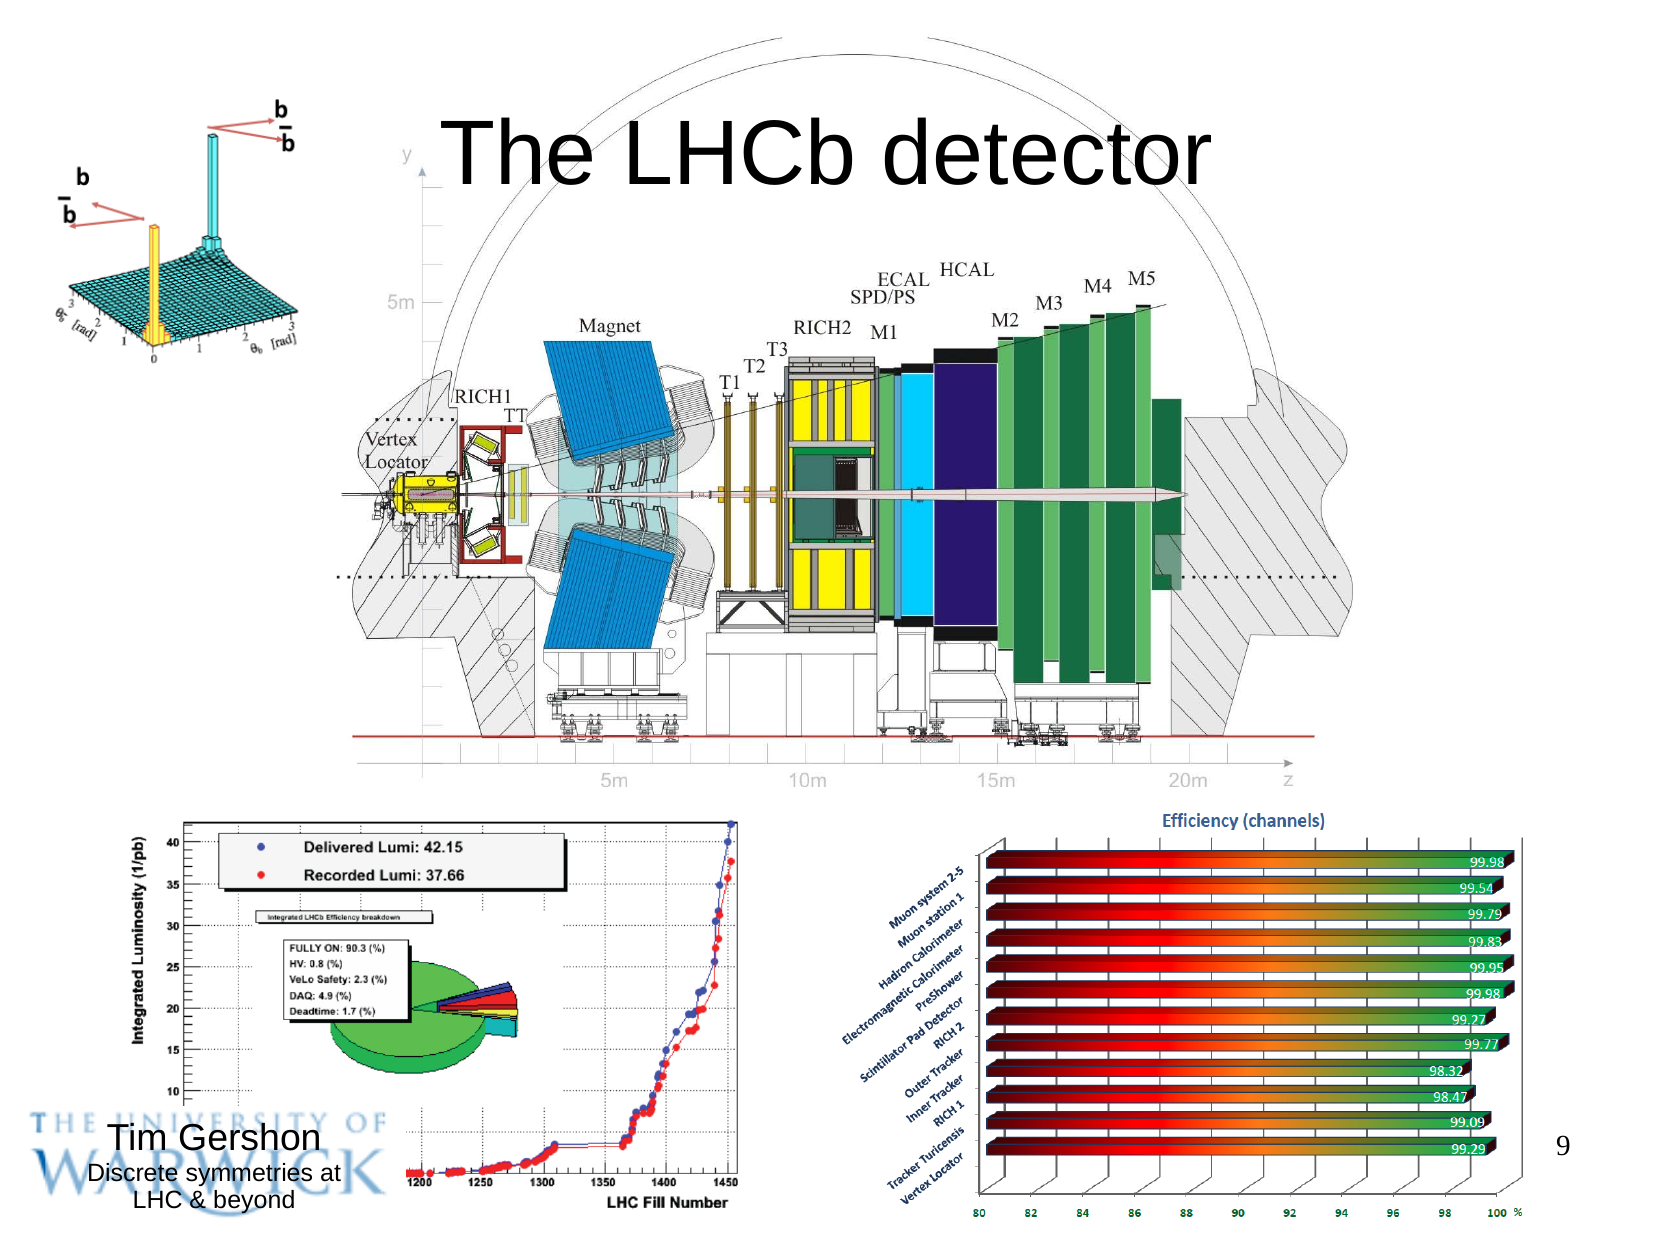

# The LHCb detector
Tim Gershon
Discrete symmetries at LHC & beyond
9